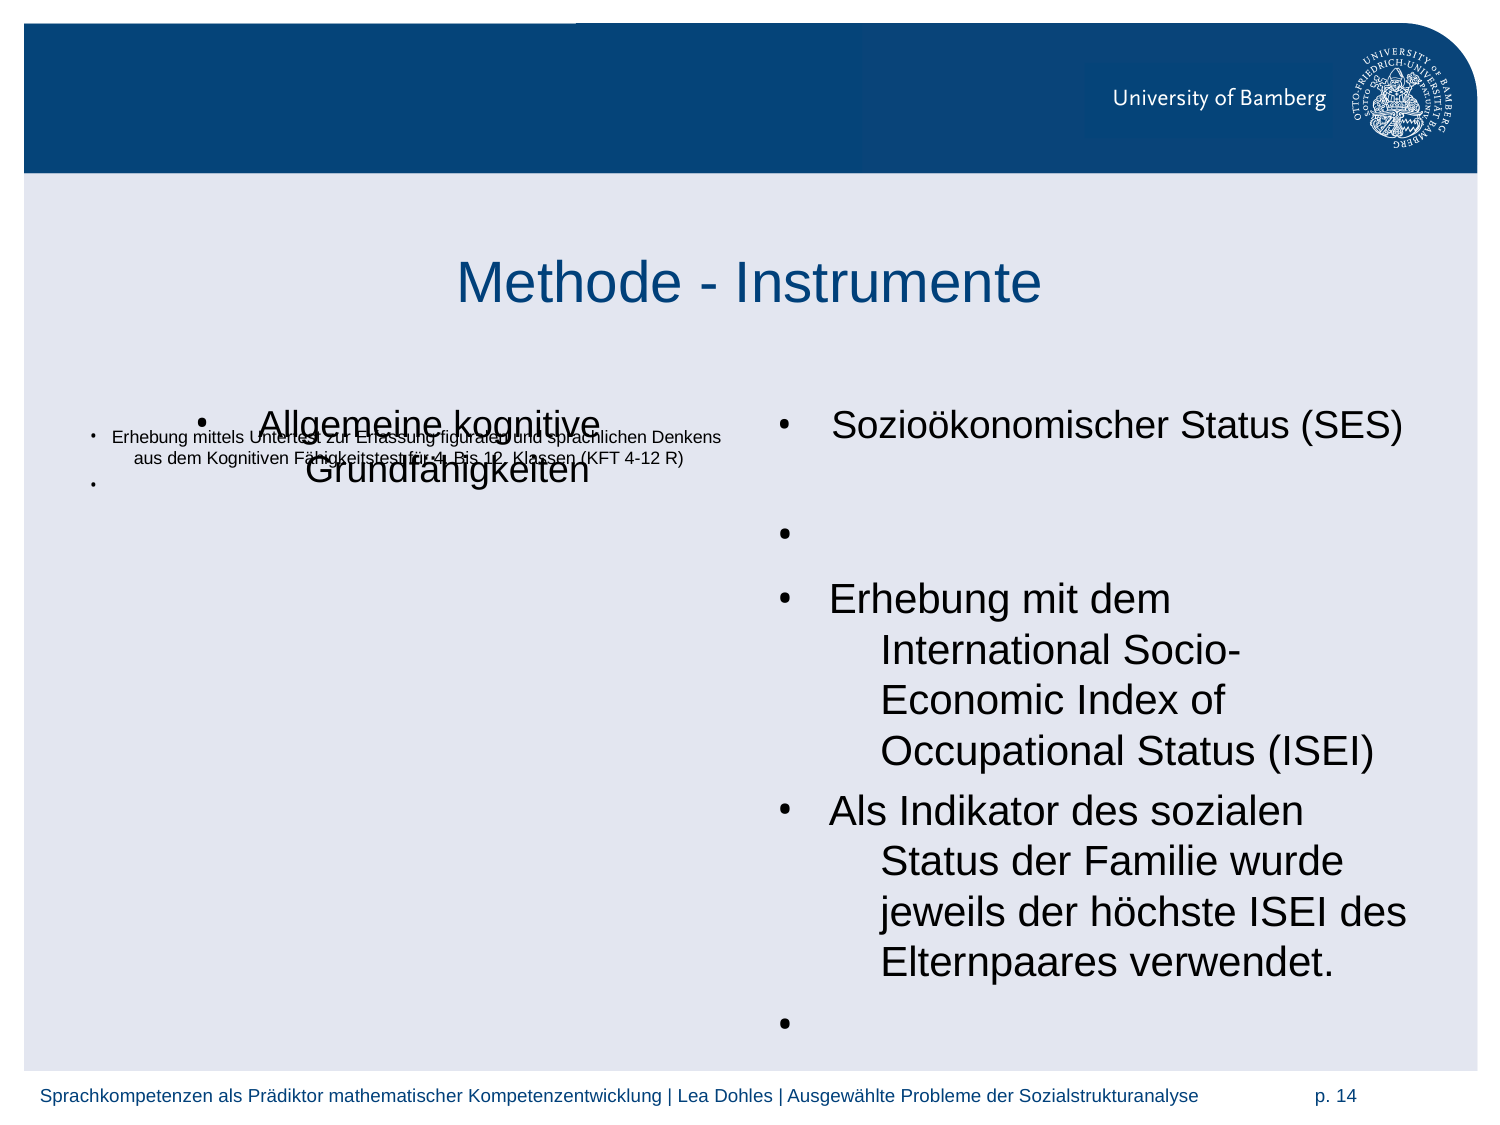

# Methode - Instrumente
Allgemeine kognitive Grundfähigkeiten
Erhebung mittels Untertest zur Erfassung figuralen und sprachlichen Denkens aus dem Kognitiven Fähigkeitstest für 4. Bis 12. Klassen (KFT 4-12 R)
Sozioökonomischer Status (SES)
Erhebung mit dem International Socio-Economic Index of Occupational Status (ISEI)
Als Indikator des sozialen Status der Familie wurde jeweils der höchste ISEI des Elternpaares verwendet.